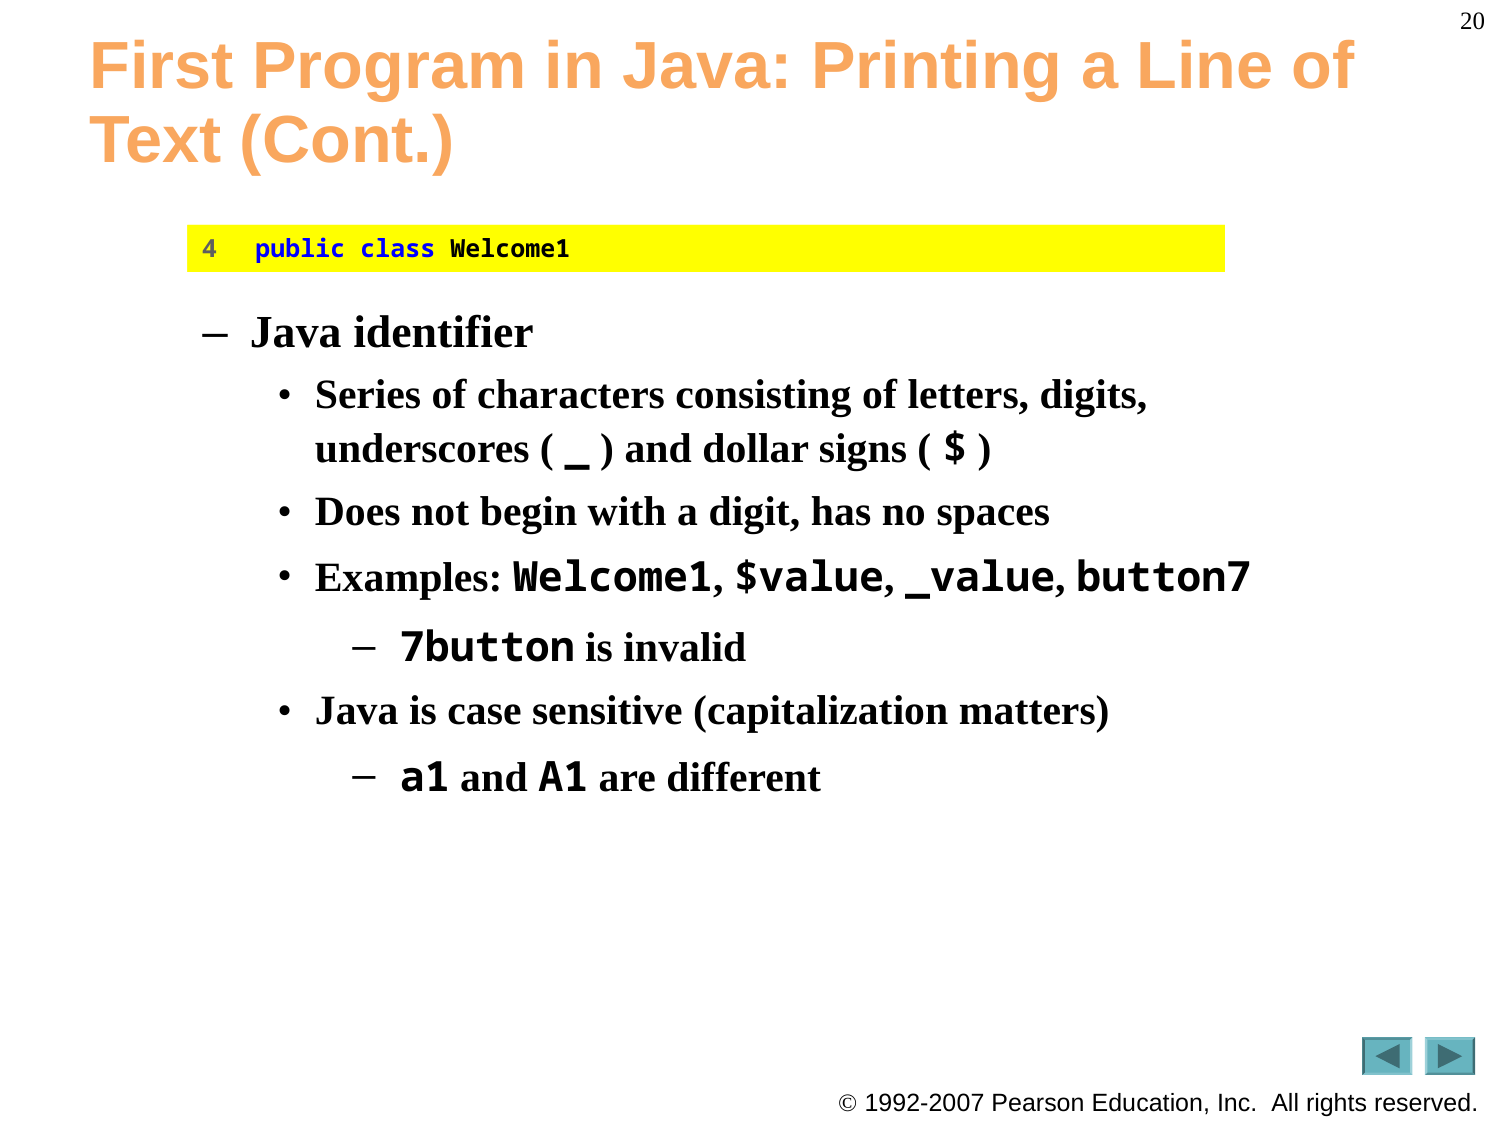

20
# First Program in Java: Printing a Line of Text (Cont.)
Java identifier
Series of characters consisting of letters, digits,
underscores ( _ ) and dollar signs ( $ )
Does not begin with a digit, has no spaces
Examples: Welcome1, $value, _value, button7
7button is invalid
Java is case sensitive (capitalization matters)
a1 and A1 are different
4 public class Welcome1